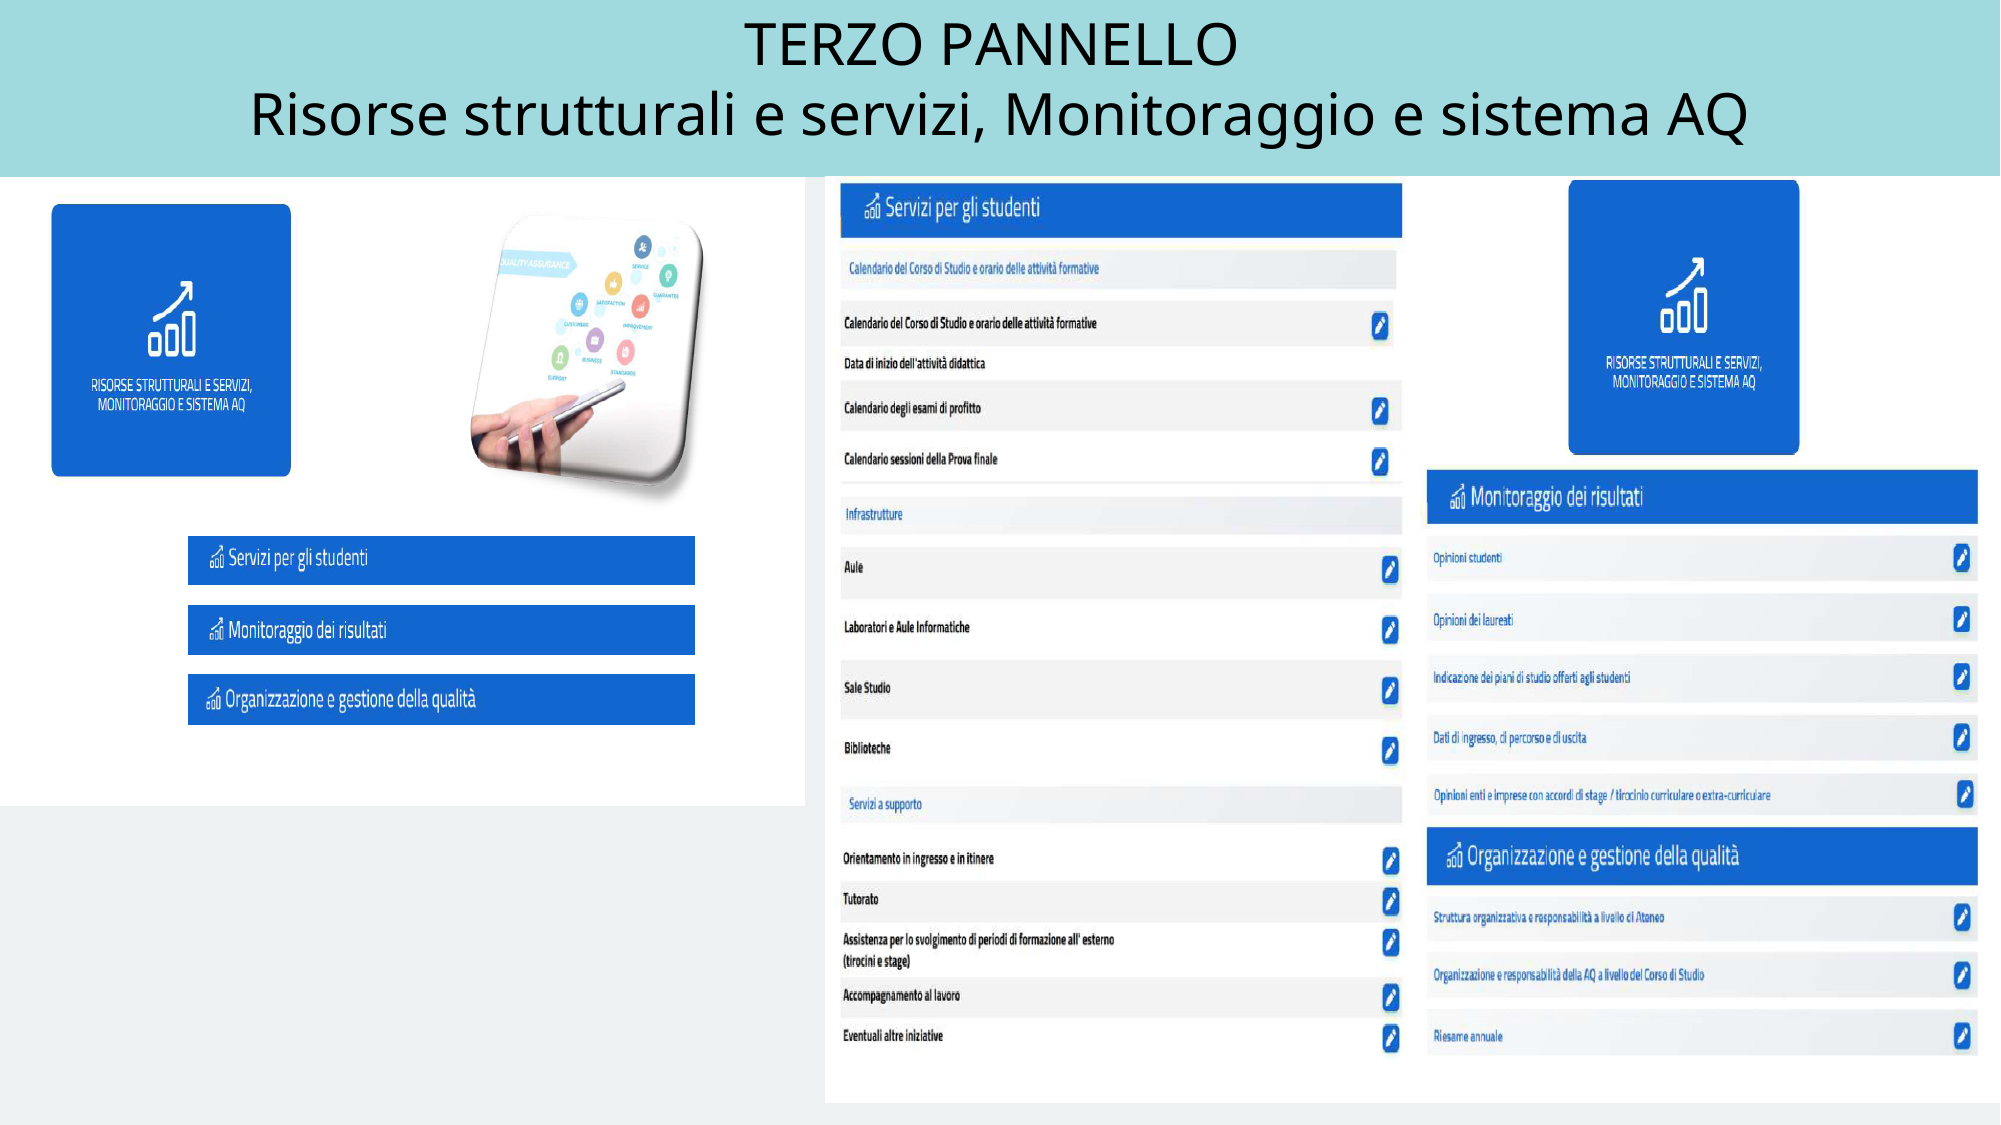

TERZO PANNELLO
Risorse strutturali e servizi, Monitoraggio e sistema AQ
#